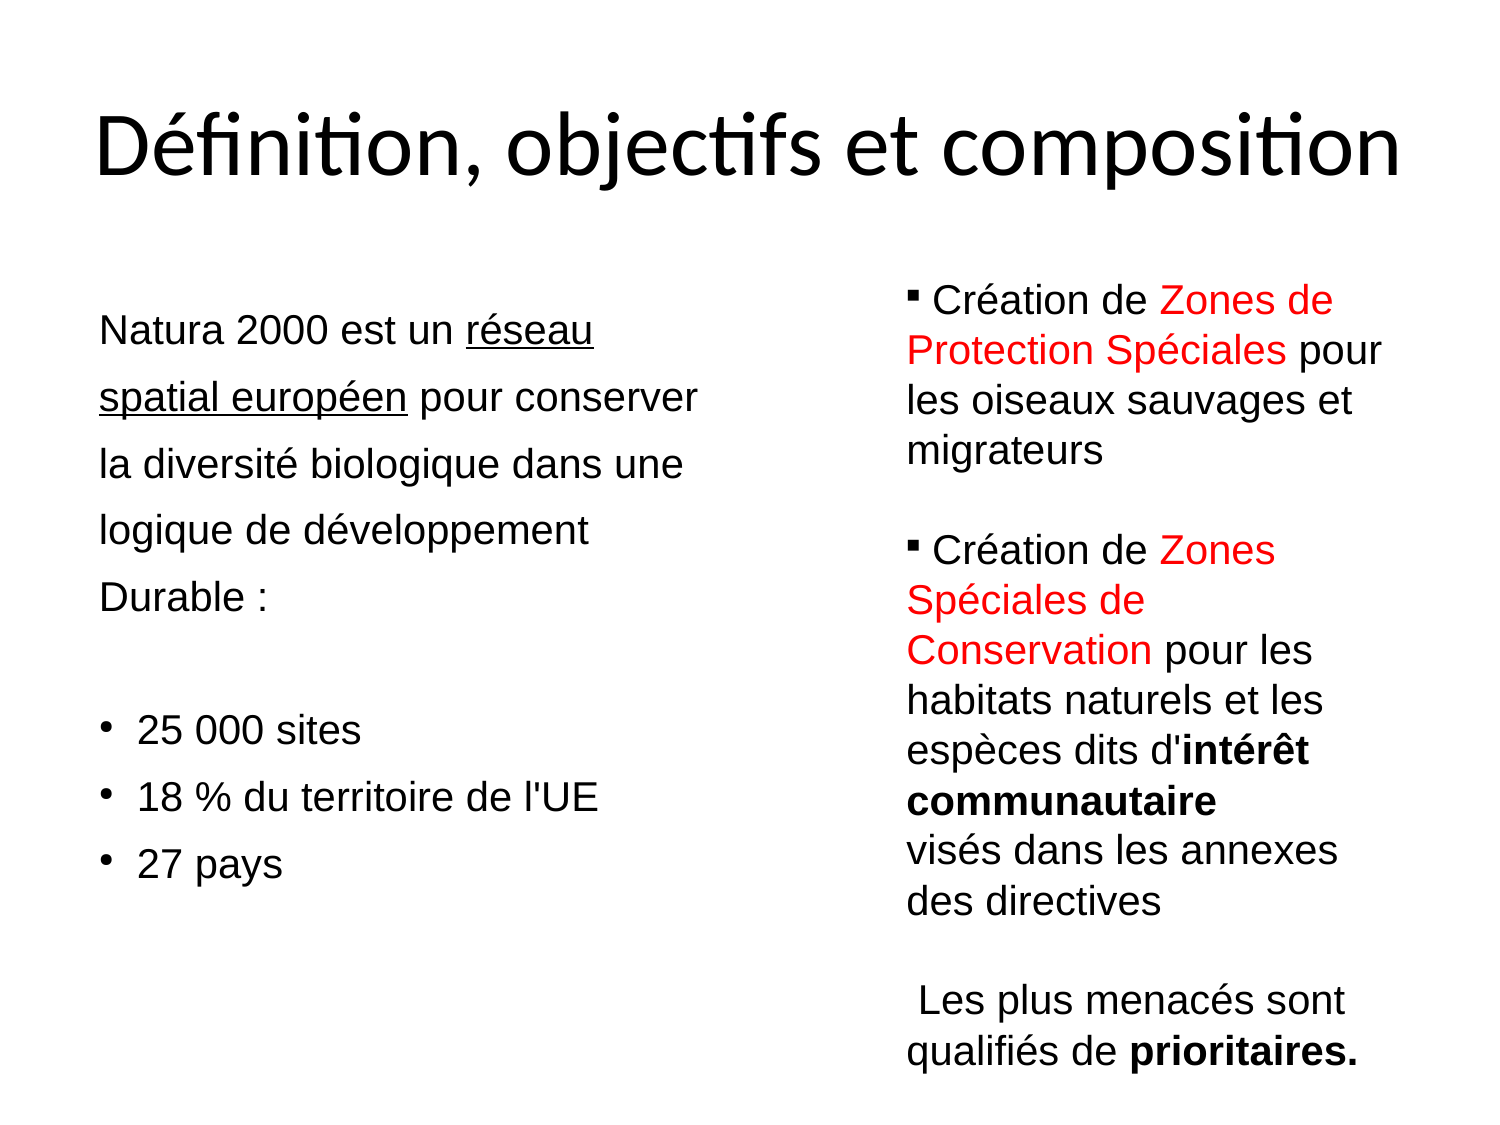

# Définition, objectifs et composition
 Création de Zones de Protection Spéciales pour les oiseaux sauvages et migrateurs
 Création de Zones Spéciales de Conservation pour les habitats naturels et les espèces dits d'intérêt communautaire
visés dans les annexes des directives
 Les plus menacés sont qualifiés de prioritaires.
Natura 2000 est un réseau
spatial européen pour conserver
la diversité biologique dans une
logique de développement
Durable :
 25 000 sites
 18 % du territoire de l'UE
 27 pays